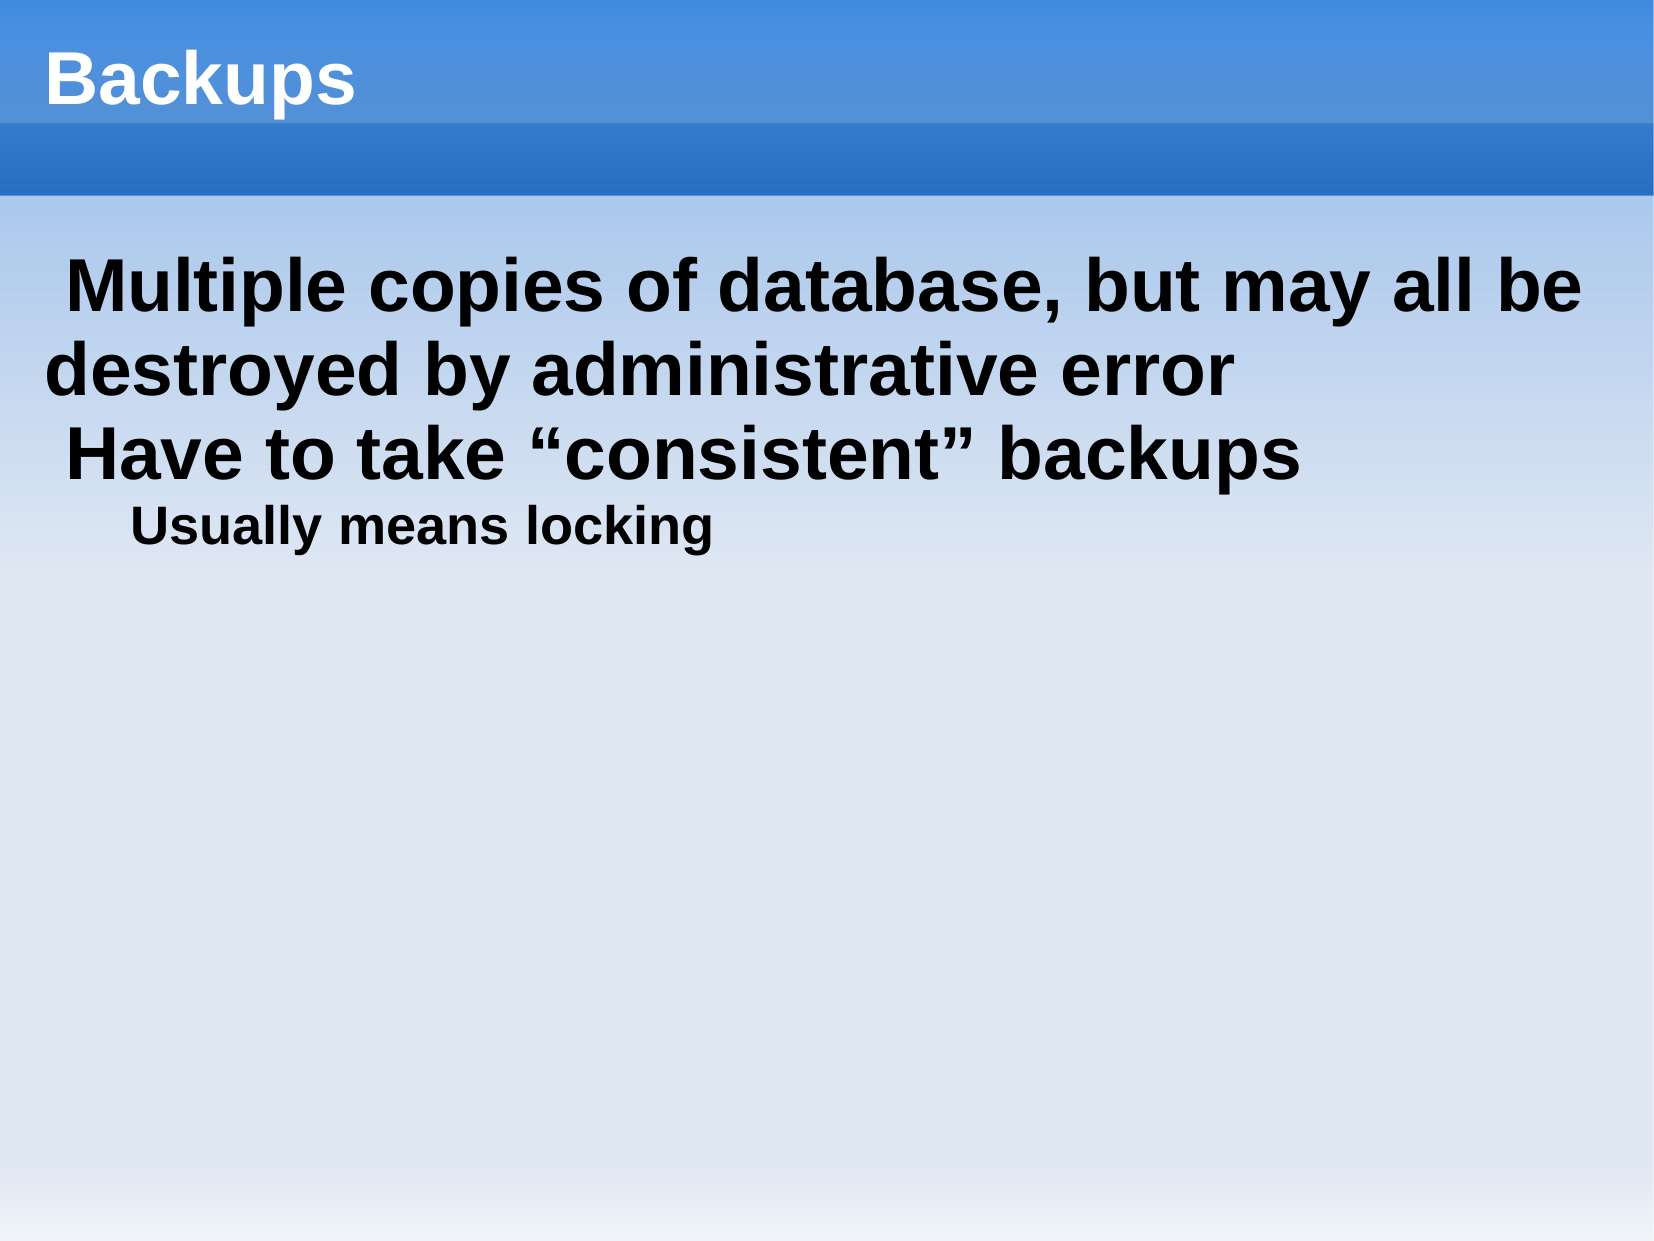

Backups
 Multiple copies of database, but may all be destroyed by administrative error
 Have to take “consistent” backups
 Usually means locking